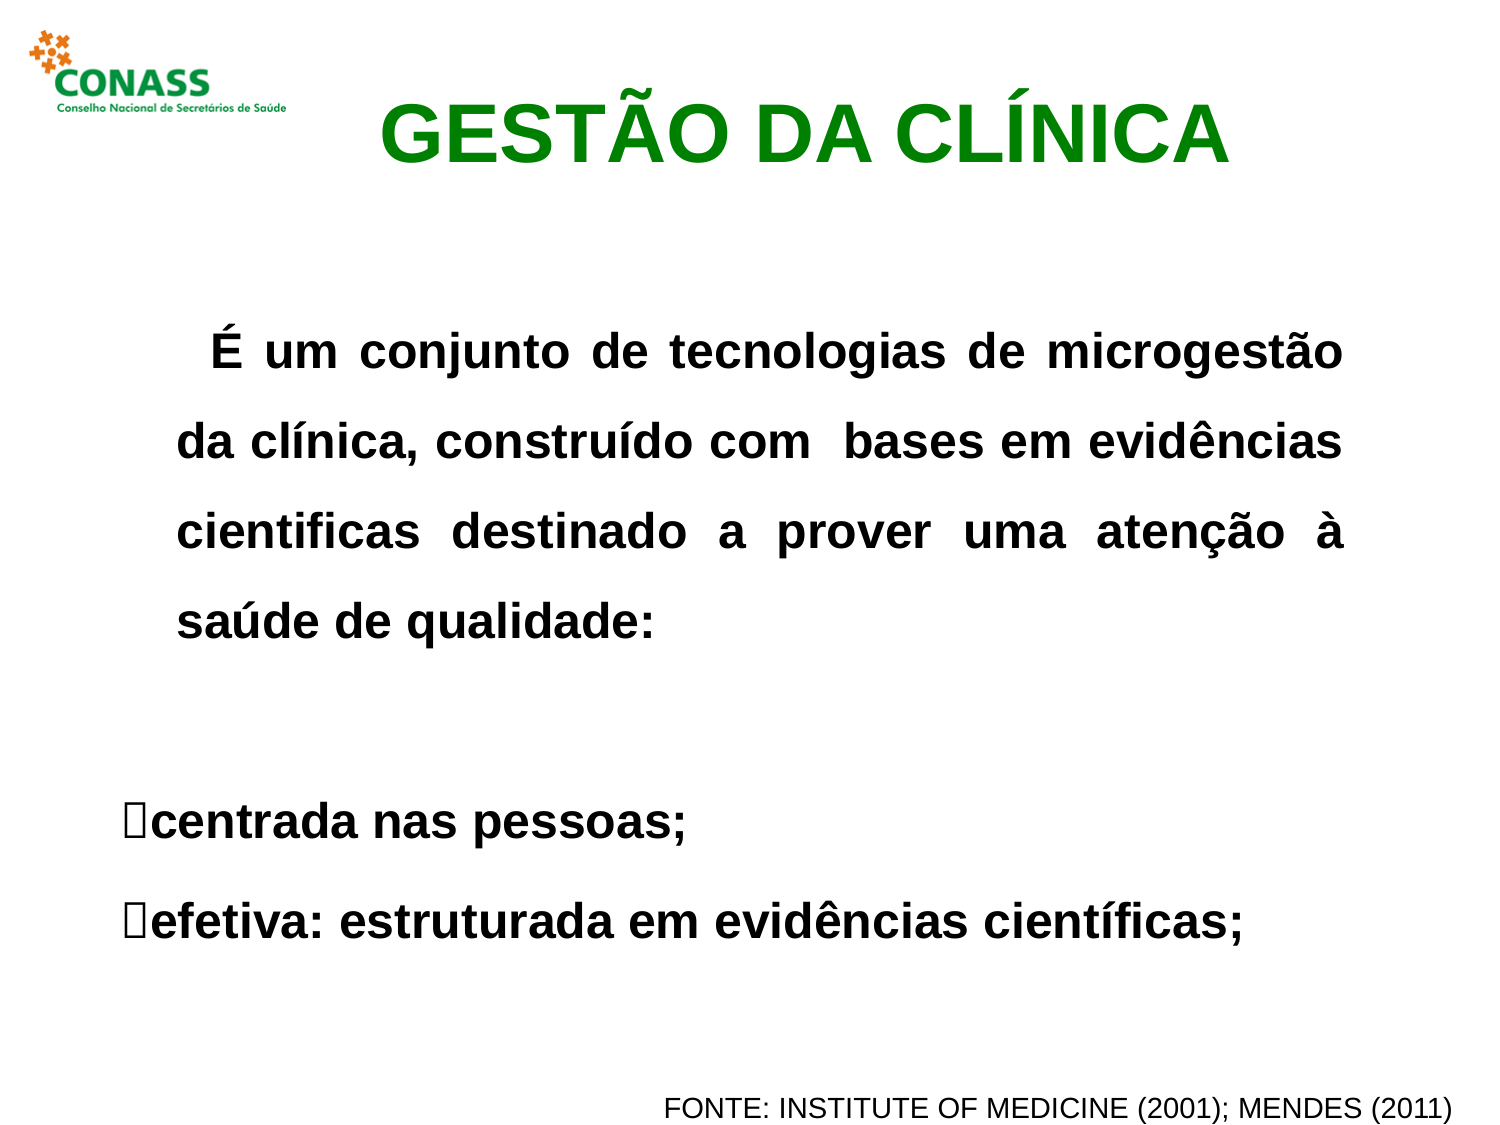

GESTÃO DA CLÍNICA
 É um conjunto de tecnologias de microgestão da clínica, construído com bases em evidências cientificas destinado a prover uma atenção à saúde de qualidade:
centrada nas pessoas;
efetiva: estruturada em evidências científicas;
FONTE: INSTITUTE OF MEDICINE (2001); MENDES (2011)